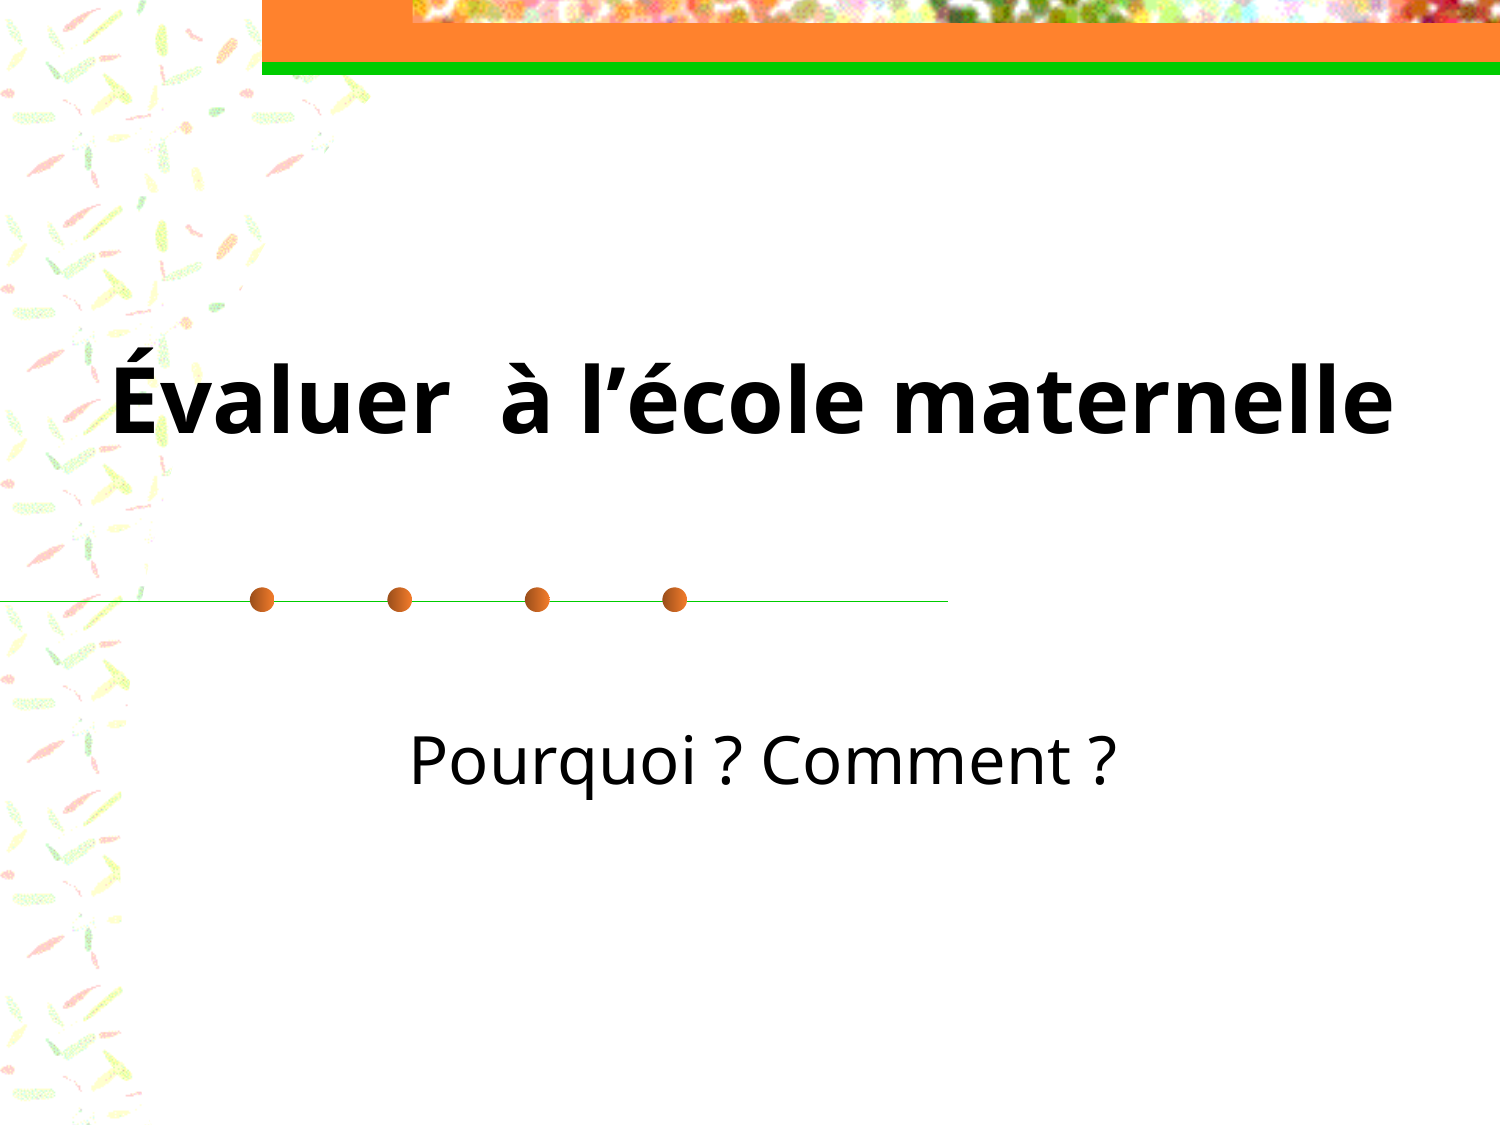

# Évaluer à l’école maternelle
Pourquoi ? Comment ?